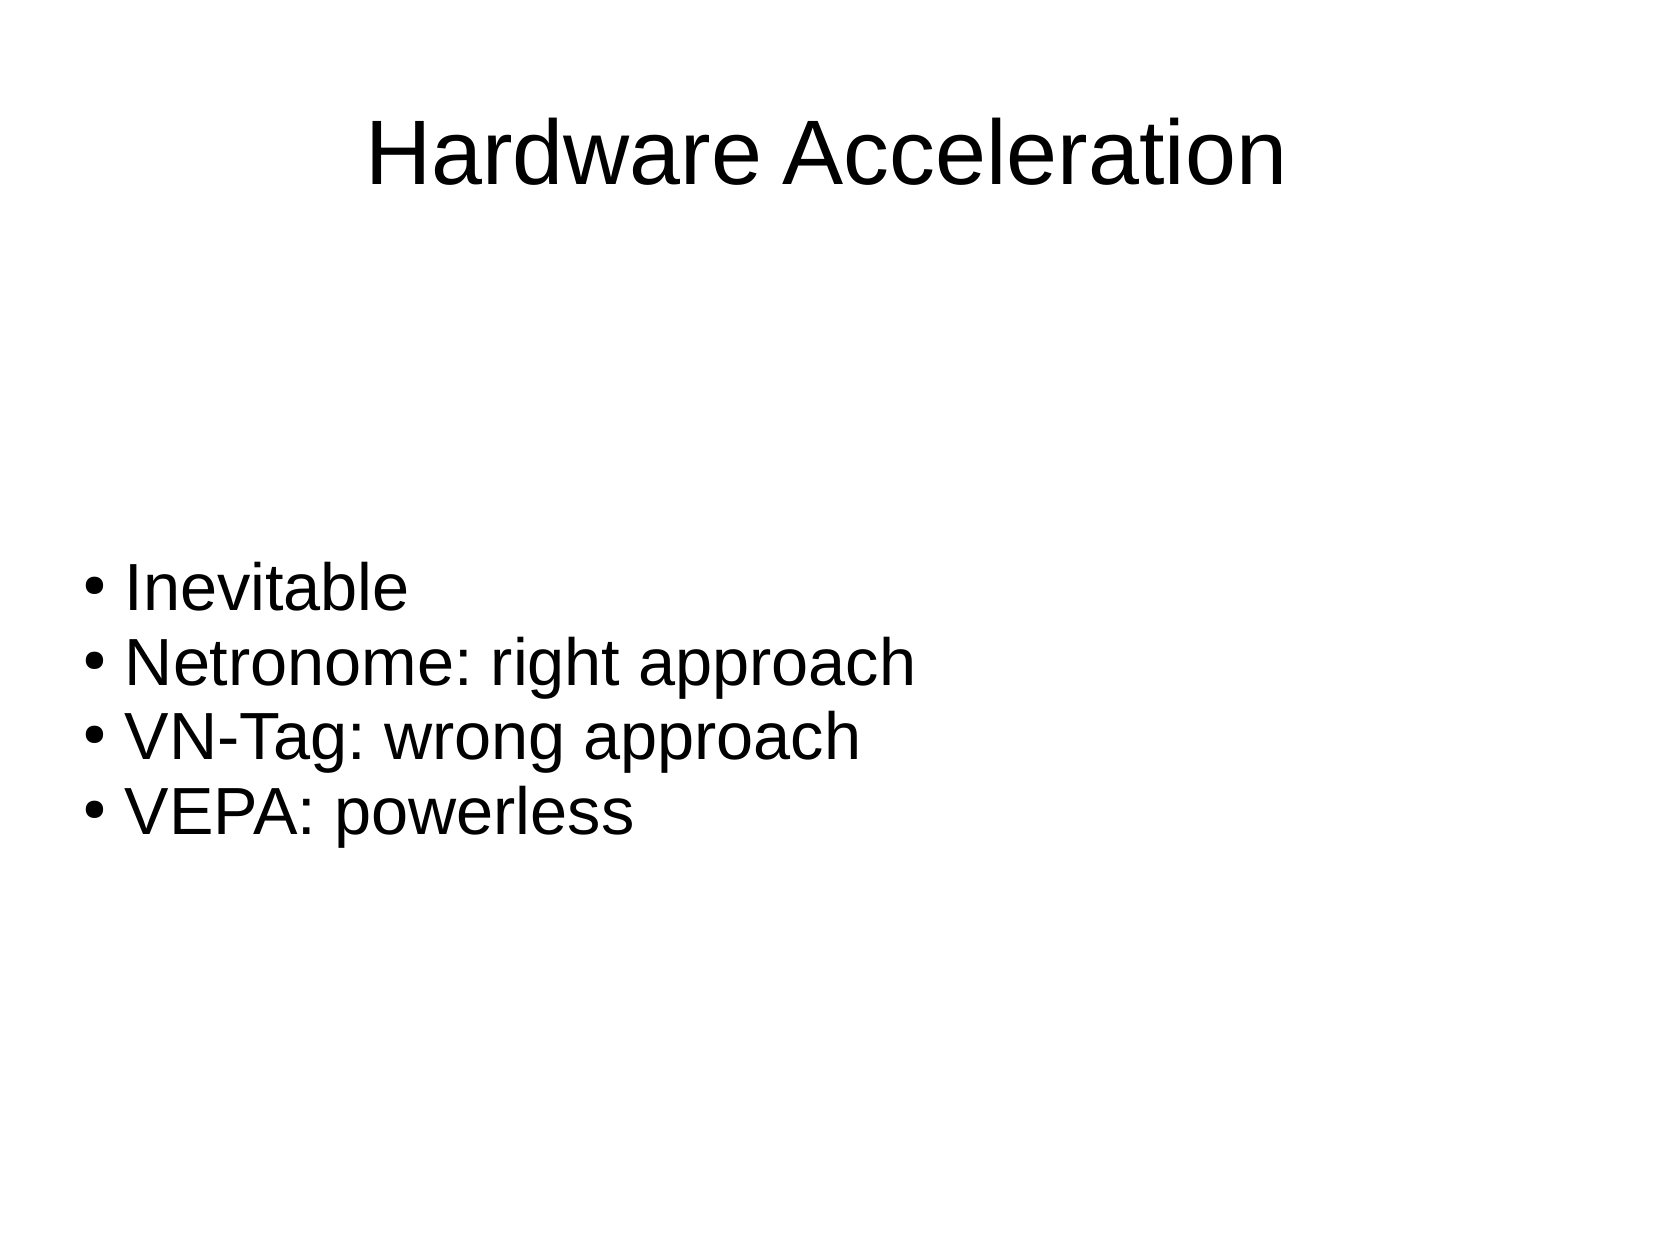

# Hardware Acceleration
 Inevitable
 Netronome: right approach
 VN-Tag: wrong approach
 VEPA: powerless